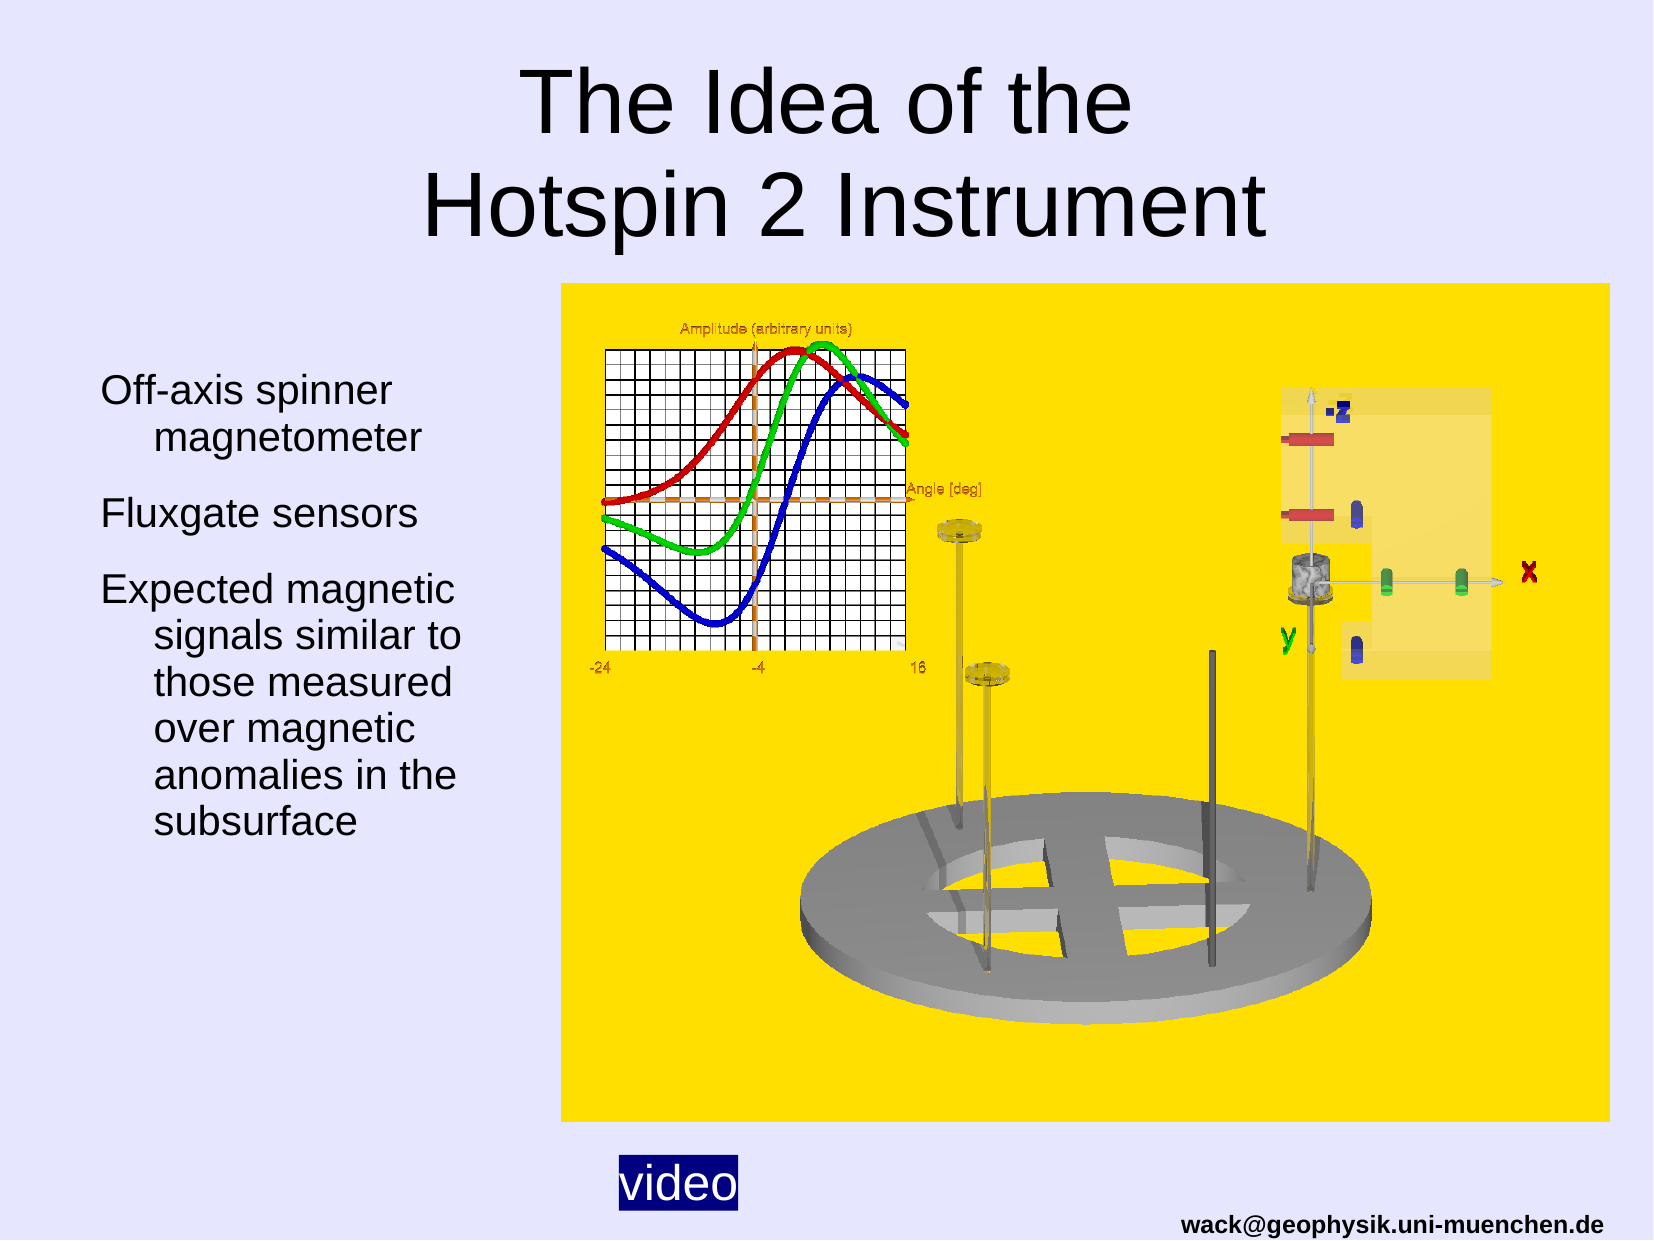

# The Idea of the Hotspin 2 Instrument
Off-axis spinner magnetometer
Fluxgate sensors
Expected magnetic signals similar to those measured over magnetic anomalies in the subsurface
video